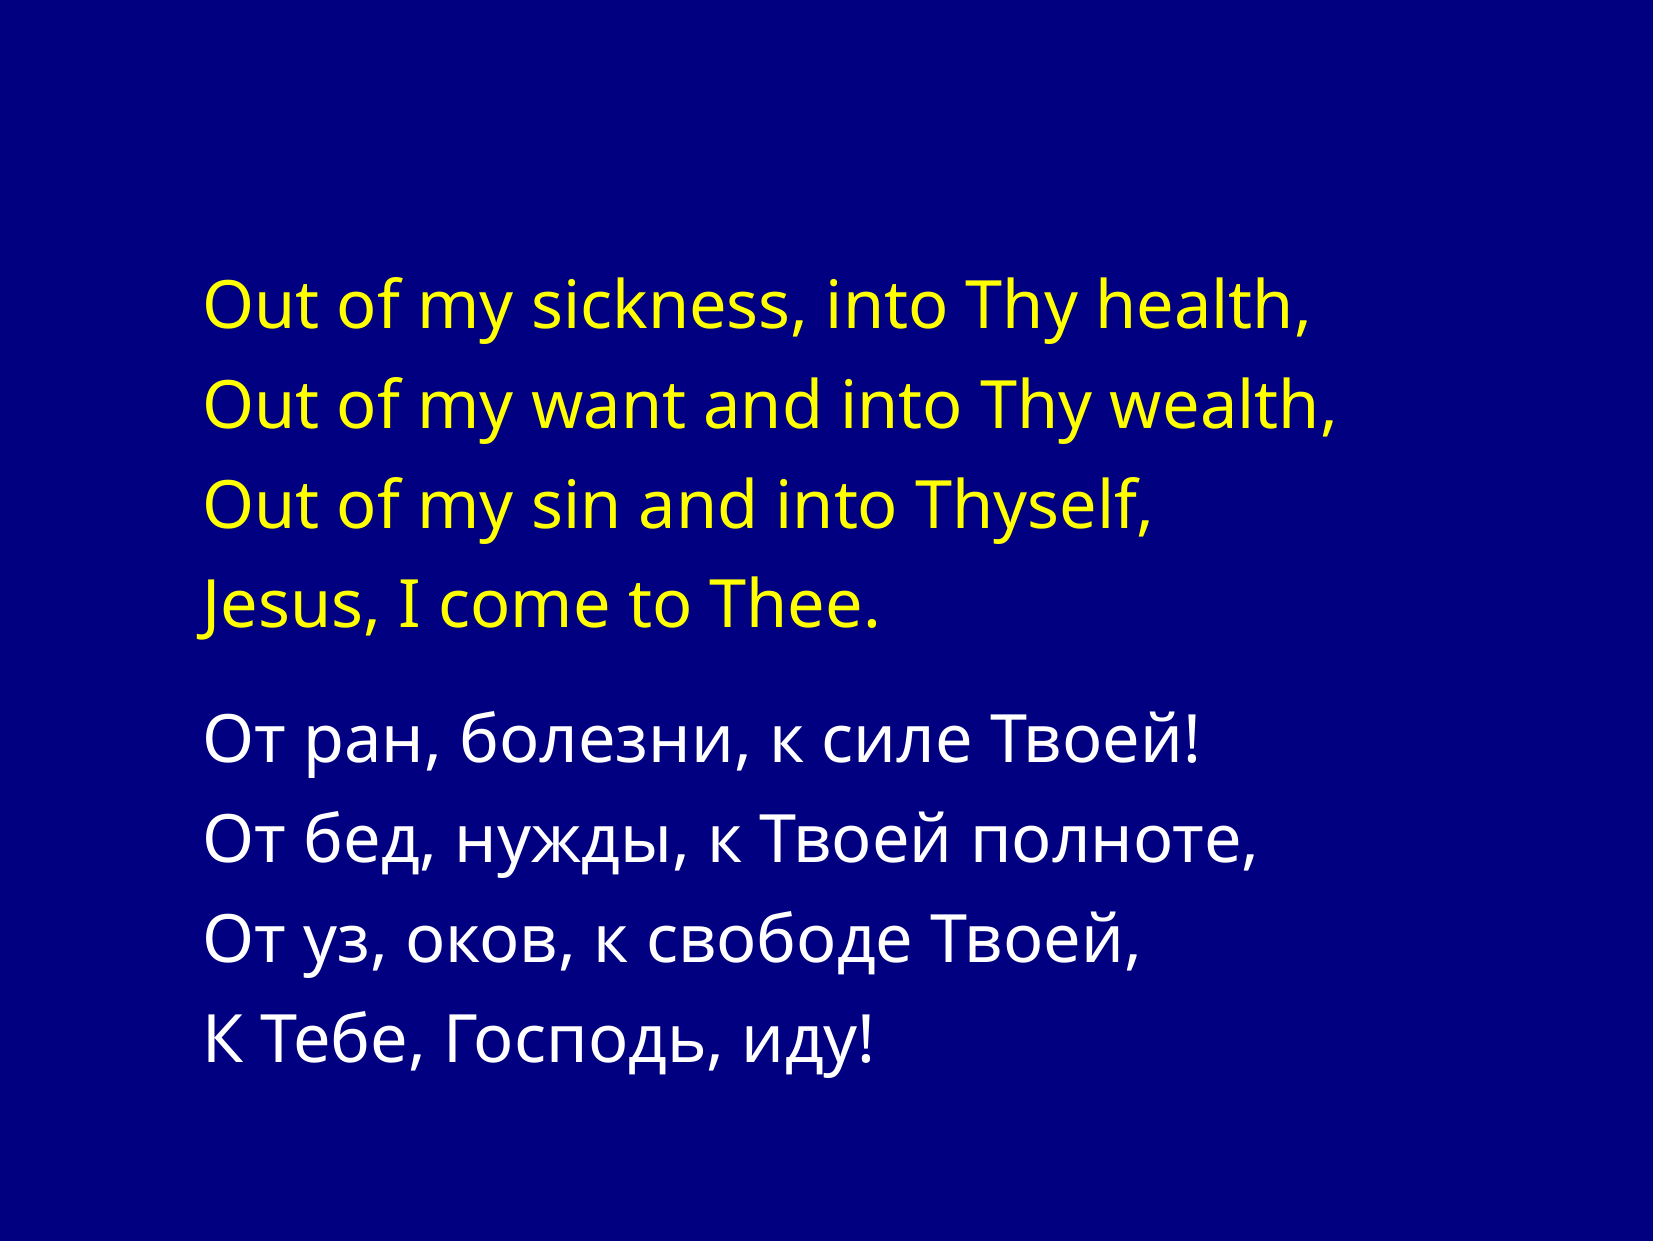

Out of my sickness, into Thy health,
	Out of my want and into Thy wealth,
	Out of my sin and into Thyself,
	Jesus, I come to Thee.
	От ран, болезни, к силе Твоей!
	От бед, нужды, к Твоей полноте,
	От уз, оков, к свободе Твоей,
	К Тебе, Господь, иду!